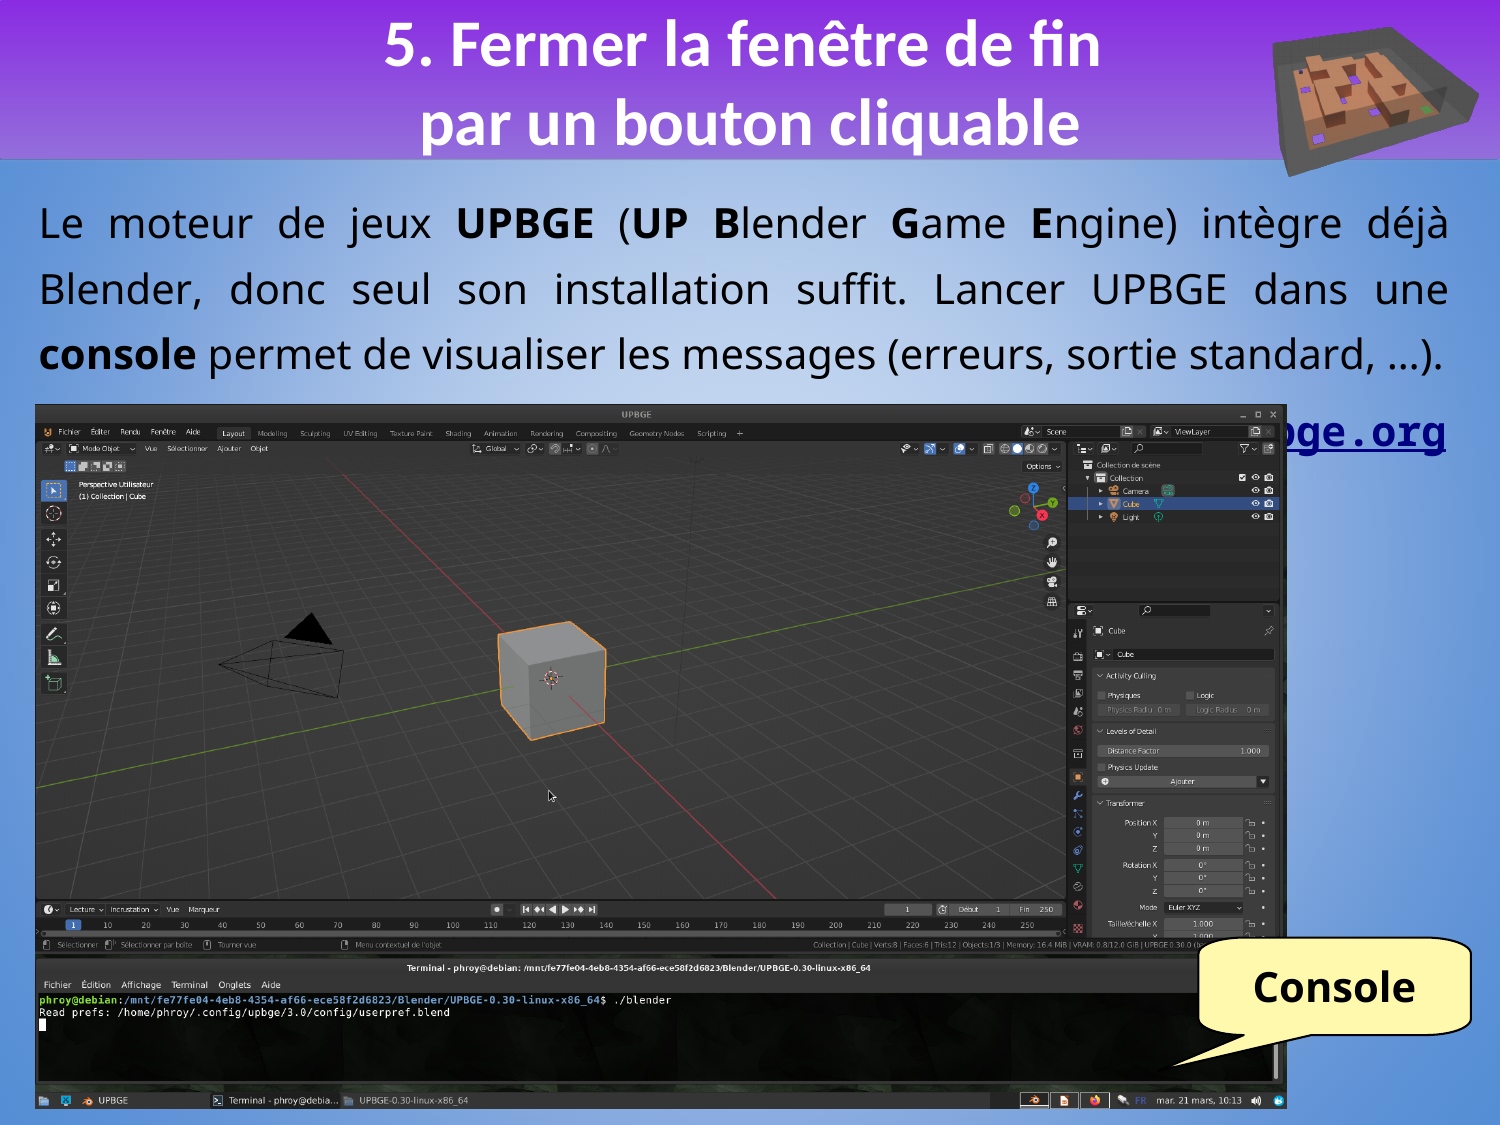

5. Fermer la fenêtre de fin
par un bouton cliquable
Le moteur de jeux UPBGE (UP Blender Game Engine) intègre déjà Blender, donc seul son installation suffit. Lancer UPBGE dans une console permet de visualiser les messages (erreurs, sortie standard, …).
UPBGE (version 0.3+) ce trouve à cette adresse : https://upbge.org
Console